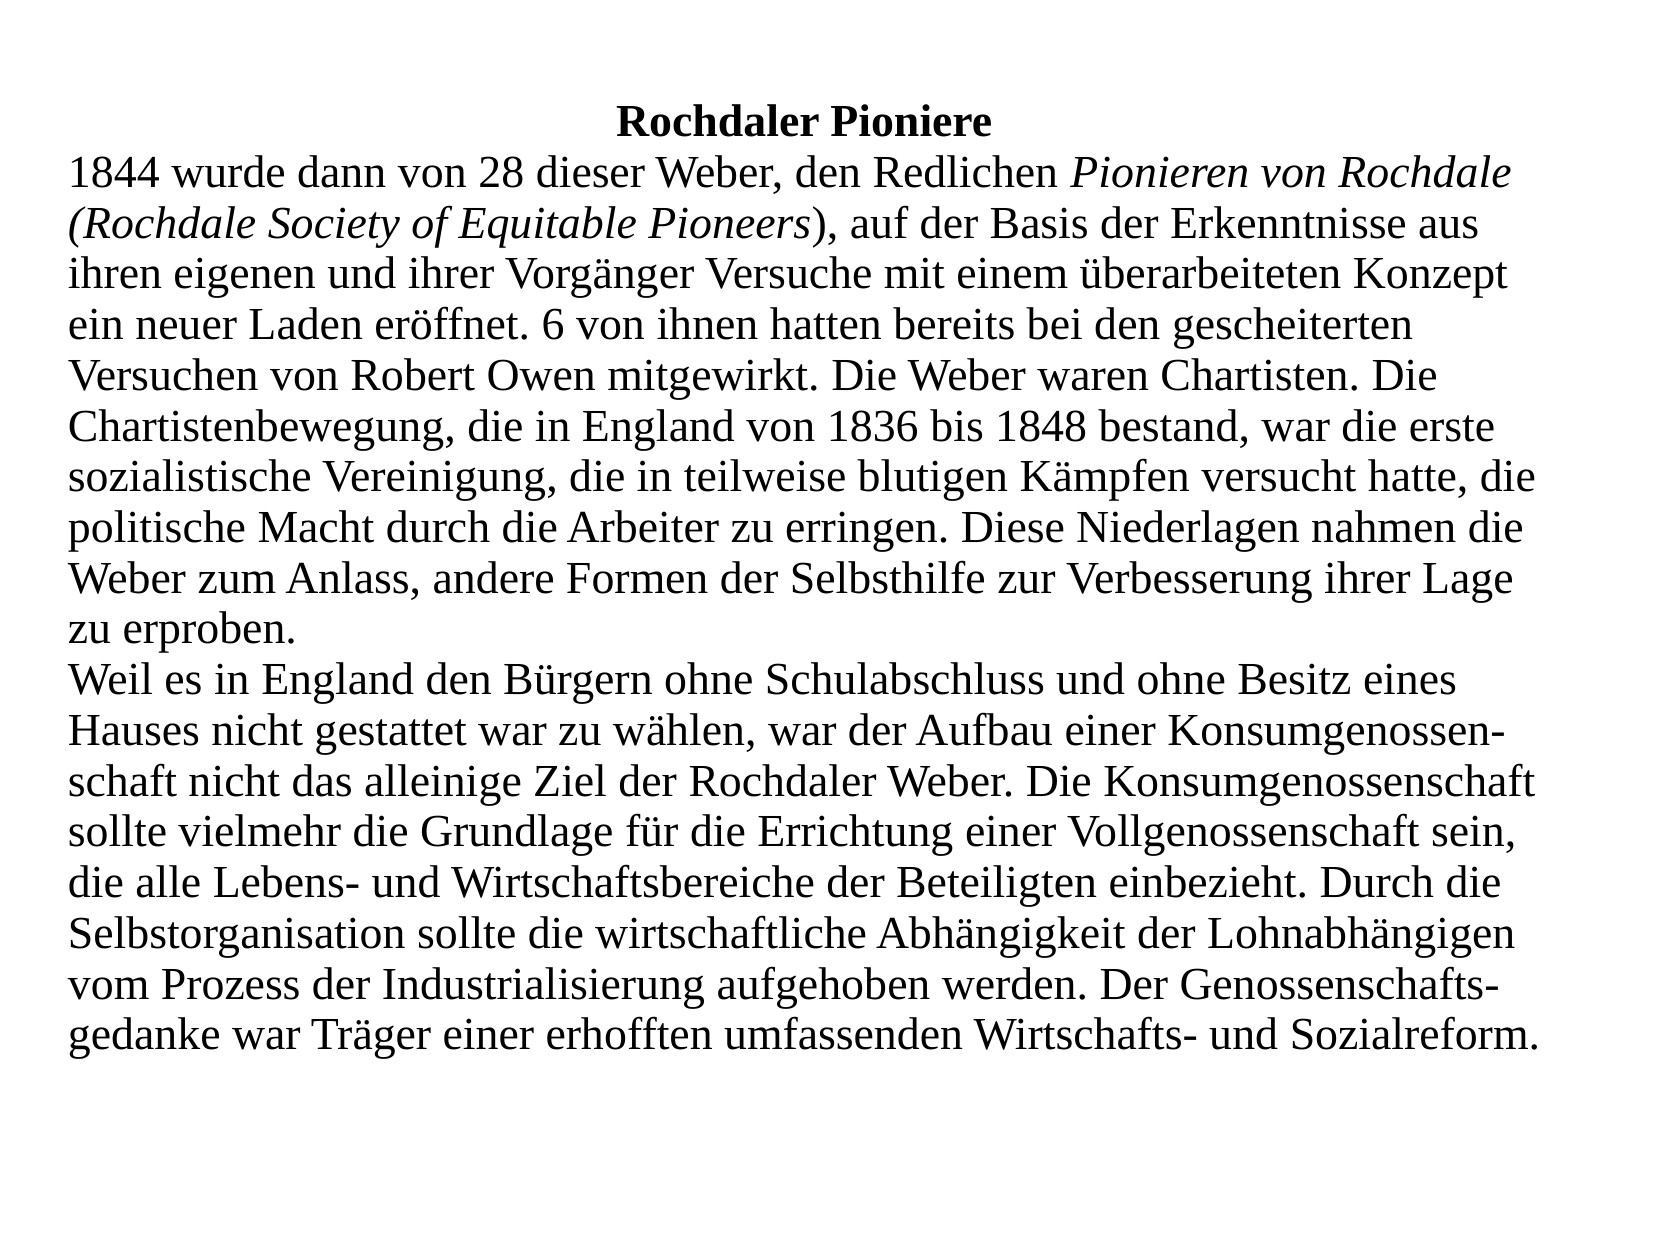

Rochdaler Pioniere
1844 wurde dann von 28 dieser Weber, den Redlichen Pionieren von Rochdale
(Rochdale Society of Equitable Pioneers), auf der Basis der Erkenntnisse aus ihren eigenen und ihrer Vorgänger Versuche mit einem überarbeiteten Konzept ein neuer Laden eröffnet. 6 von ihnen hatten bereits bei den gescheiterten Versuchen von Robert Owen mitgewirkt. Die Weber waren Chartisten. Die Chartistenbewegung, die in England von 1836 bis 1848 bestand, war die erste sozialistische Vereinigung, die in teilweise blutigen Kämpfen versucht hatte, die politische Macht durch die Arbeiter zu erringen. Diese Niederlagen nahmen die Weber zum Anlass, andere Formen der Selbsthilfe zur Verbesserung ihrer Lage zu erproben.
Weil es in England den Bürgern ohne Schulabschluss und ohne Besitz eines
Hauses nicht gestattet war zu wählen, war der Aufbau einer Konsumgenossen-schaft nicht das alleinige Ziel der Rochdaler Weber. Die Konsumgenossenschaft sollte vielmehr die Grundlage für die Errichtung einer Vollgenossenschaft sein, die alle Lebens- und Wirtschaftsbereiche der Beteiligten einbezieht. Durch die Selbstorganisation sollte die wirtschaftliche Abhängigkeit der Lohnabhängigen vom Prozess der Industrialisierung aufgehoben werden. Der Genossenschafts-gedanke war Träger einer erhofften umfassenden Wirtschafts- und Sozialreform.